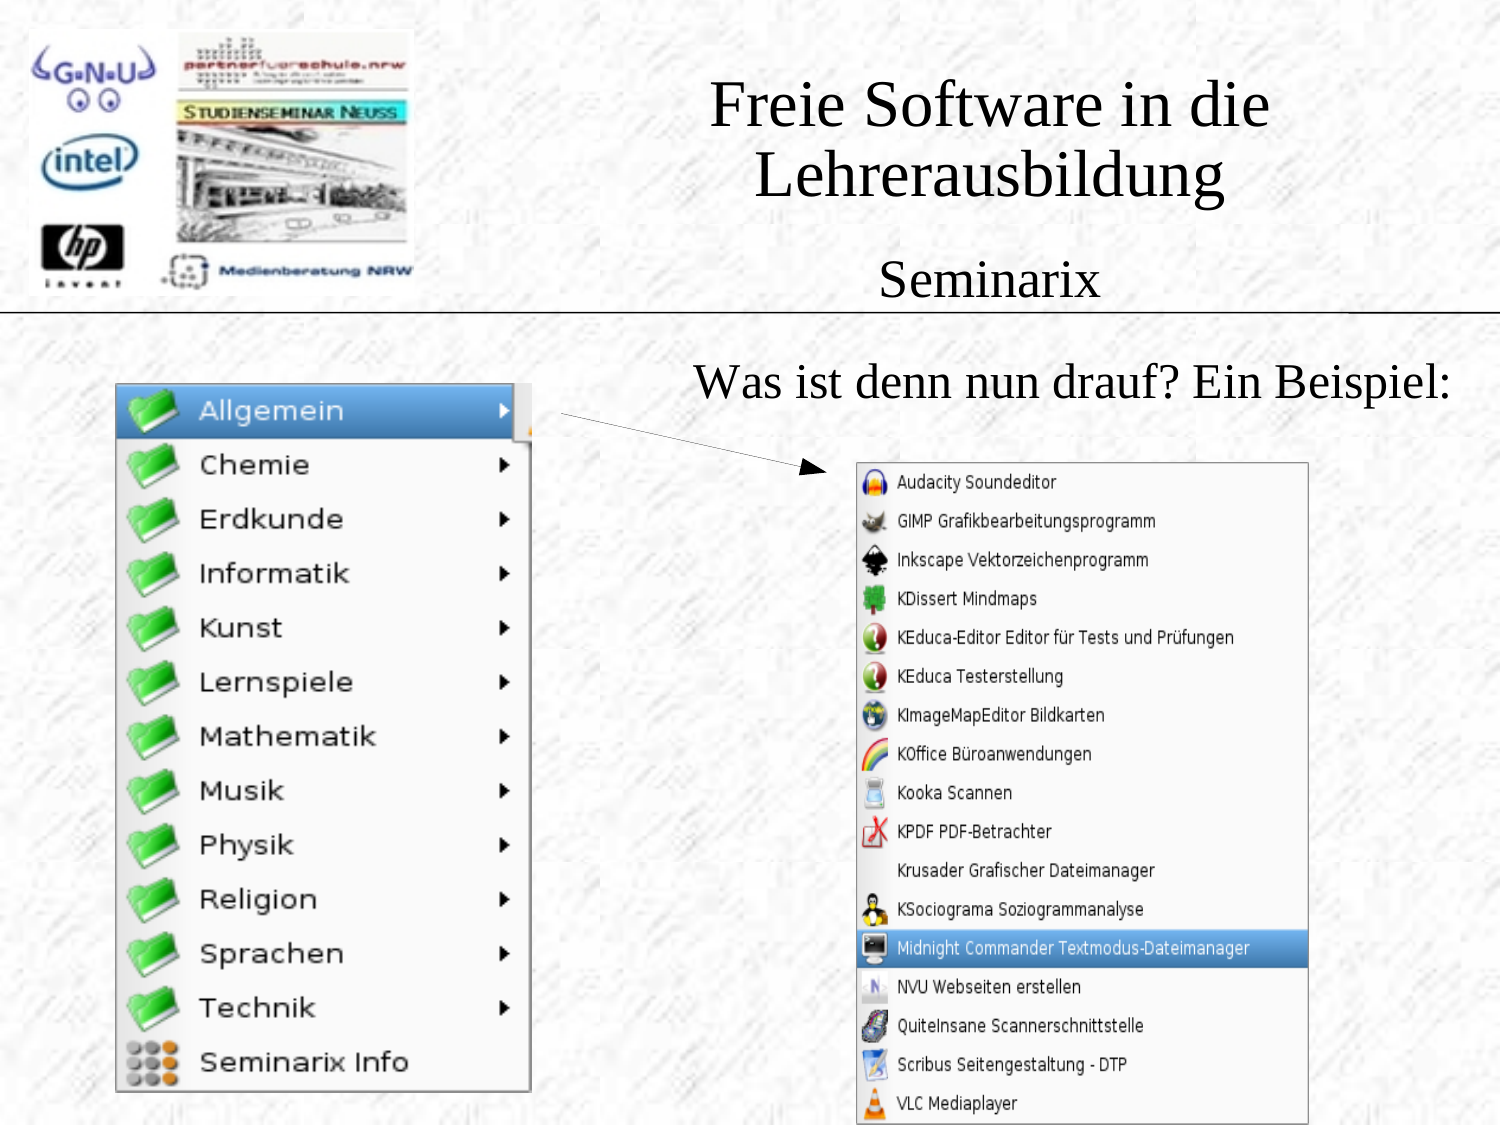

Freie Software in die Lehrerausbildung
Seminarix
Was ist denn nun drauf? Ein Beispiel: